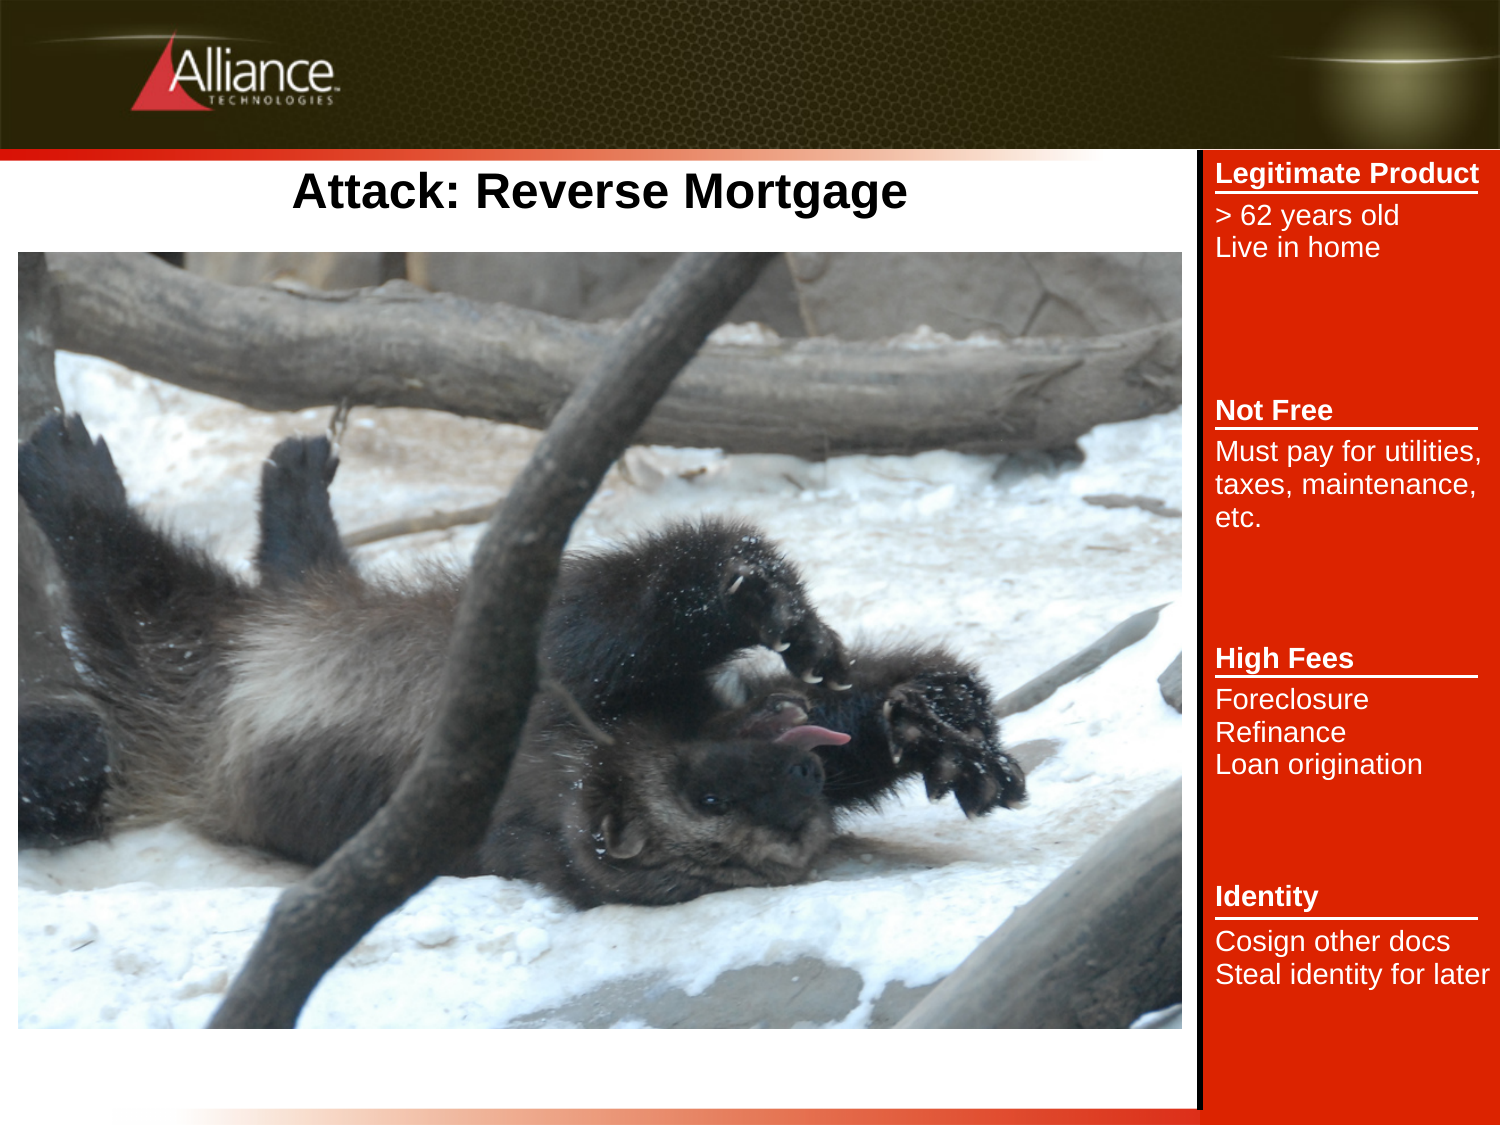

Legitimate Product
Attack: Reverse Mortgage
> 62 years old
Live in home
Not Free
Must pay for utilities, taxes, maintenance, etc.
High Fees
Foreclosure
Refinance
Loan origination
Identity
Cosign other docs
Steal identity for later